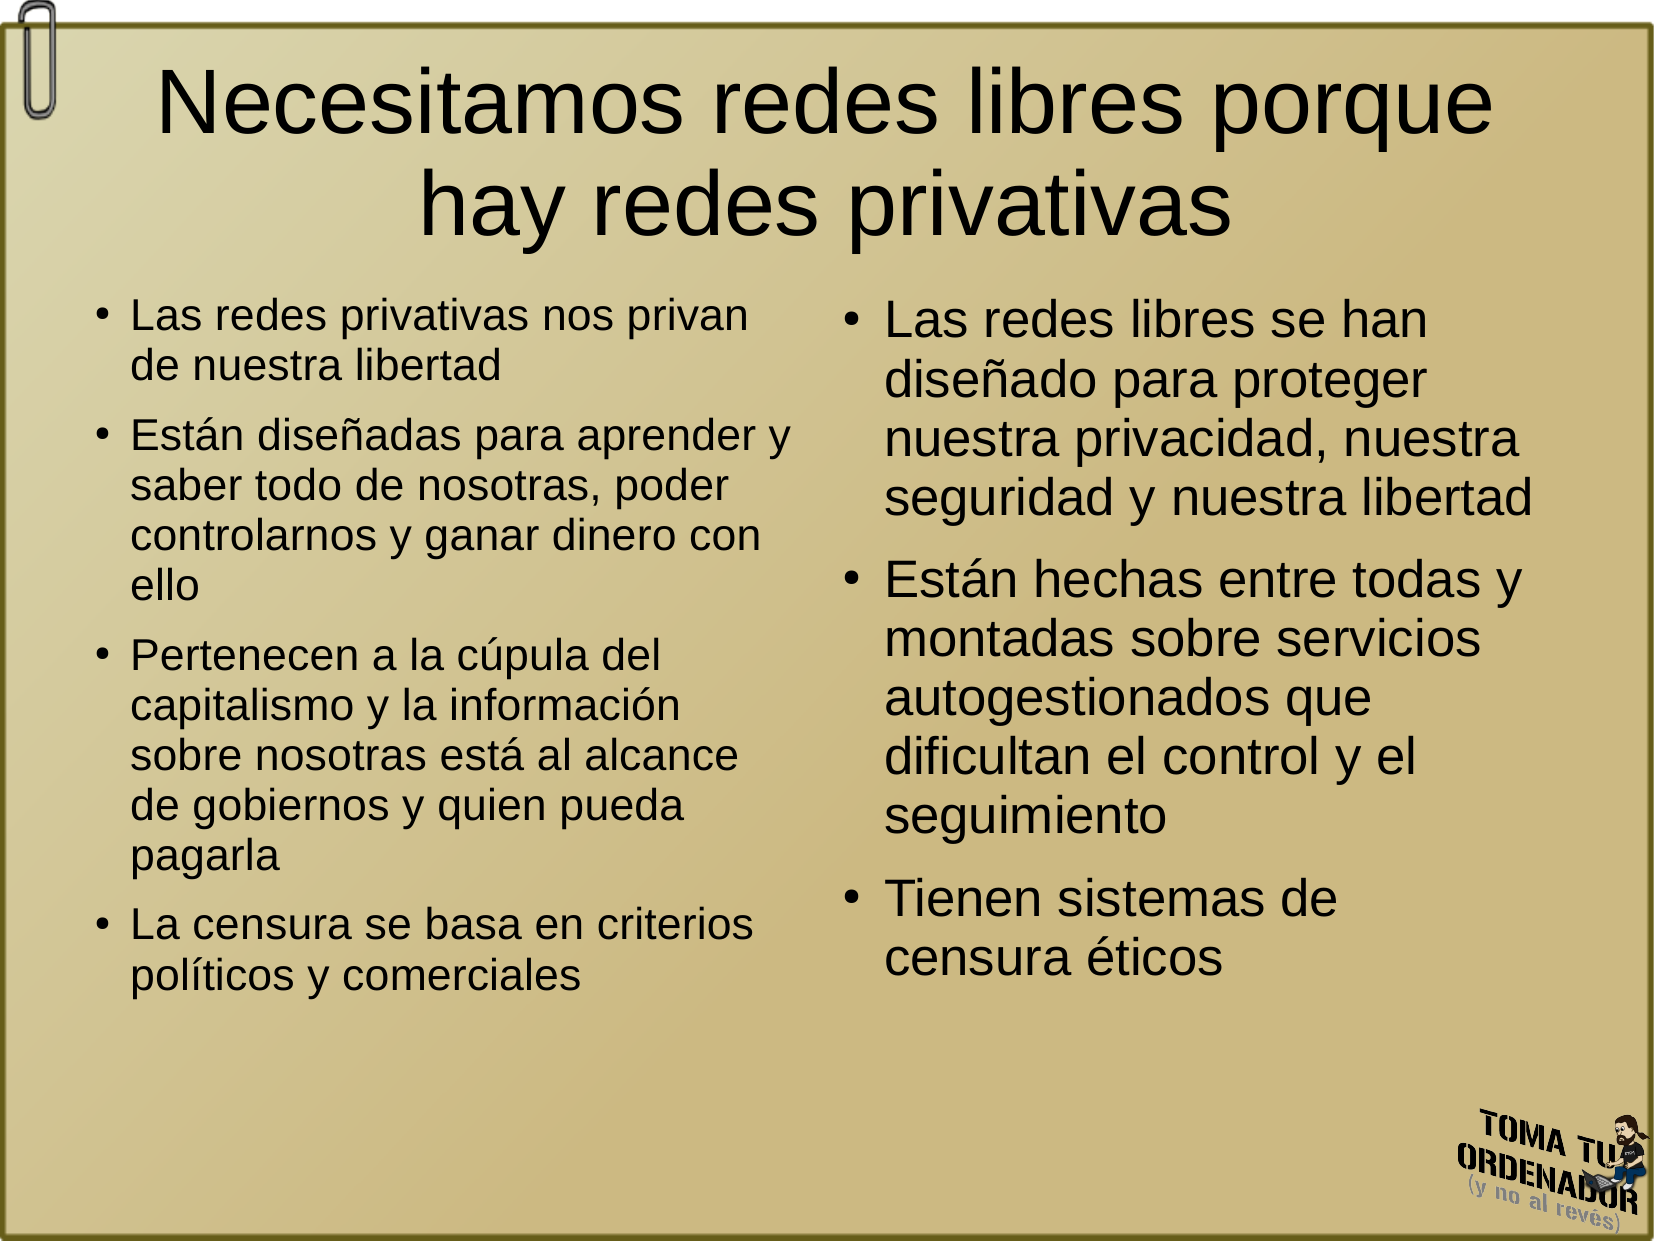

# Necesitamos redes libres porque hay redes privativas
Las redes privativas nos privan de nuestra libertad
Están diseñadas para aprender y saber todo de nosotras, poder controlarnos y ganar dinero con ello
Pertenecen a la cúpula del capitalismo y la información sobre nosotras está al alcance de gobiernos y quien pueda pagarla
La censura se basa en criterios políticos y comerciales
Las redes libres se han diseñado para proteger nuestra privacidad, nuestra seguridad y nuestra libertad
Están hechas entre todas y montadas sobre servicios autogestionados que dificultan el control y el seguimiento
Tienen sistemas de censura éticos